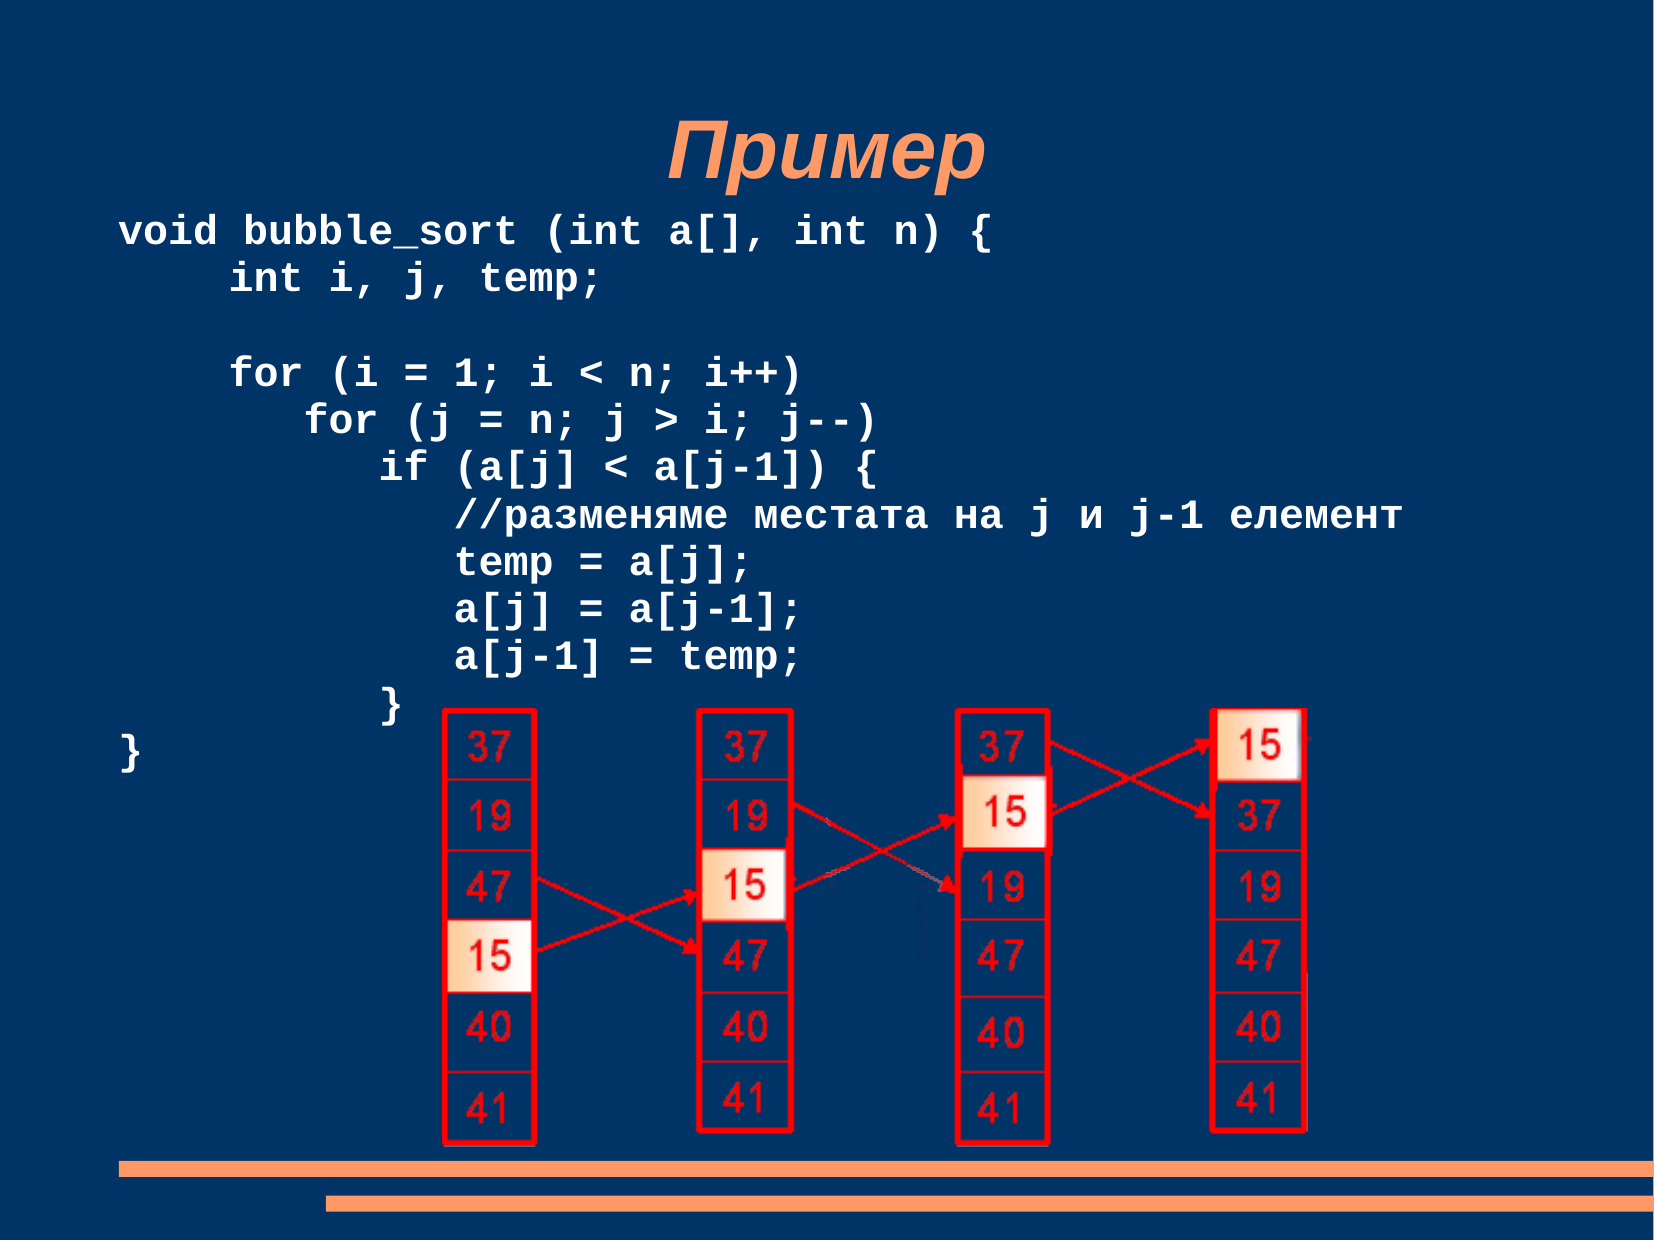

# Пример
void bubble_sort (int a[], int n) {
	int i, j, temp;
	for (i = 1; i < n; i++)
		for (j = n; j > i; j--)
			if (a[j] < a[j-1]) {
				//разменяме местата на j и j-1 елемент
				temp = a[j];
				a[j] = a[j-1];
				a[j-1] = temp;
			}
}